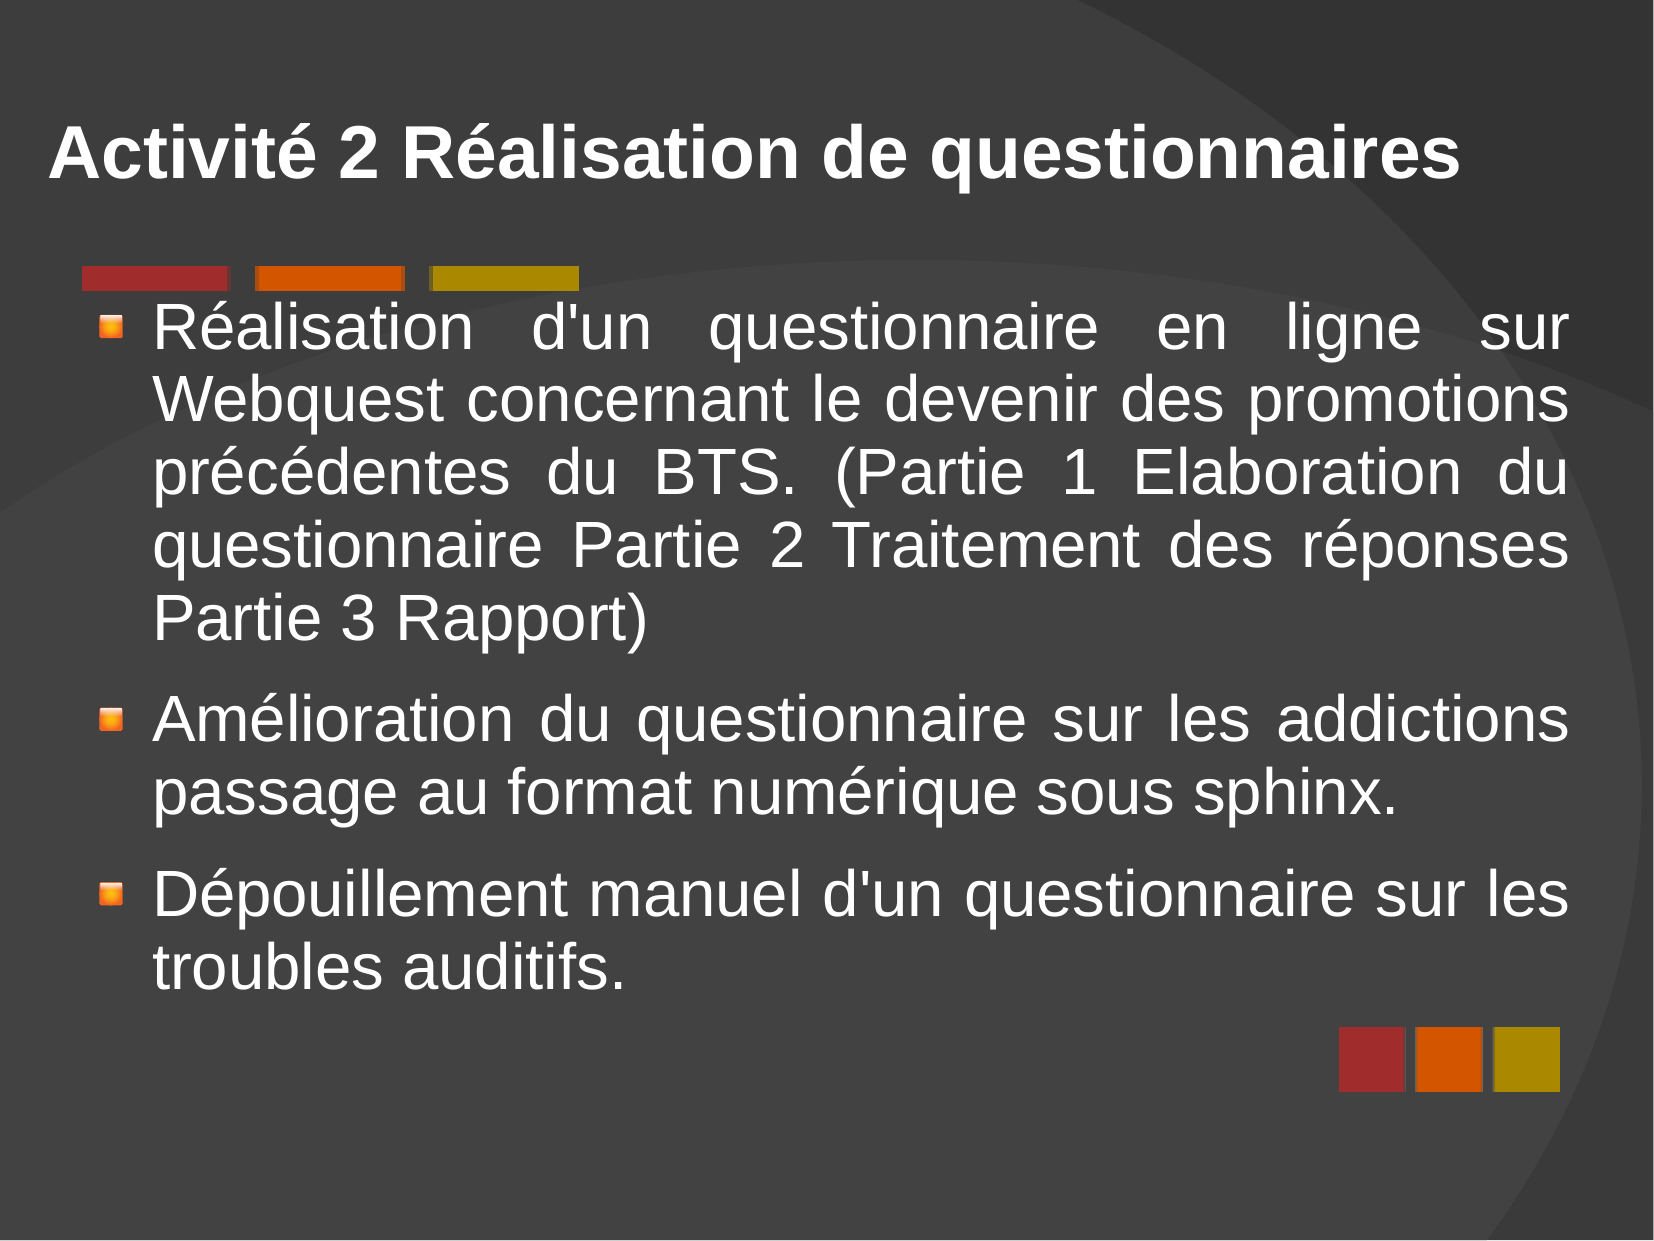

# Activité 2 Réalisation de questionnaires
Réalisation d'un questionnaire en ligne sur Webquest concernant le devenir des promotions précédentes du BTS. (Partie 1 Elaboration du questionnaire Partie 2 Traitement des réponses Partie 3 Rapport)
Amélioration du questionnaire sur les addictions passage au format numérique sous sphinx.
Dépouillement manuel d'un questionnaire sur les troubles auditifs.